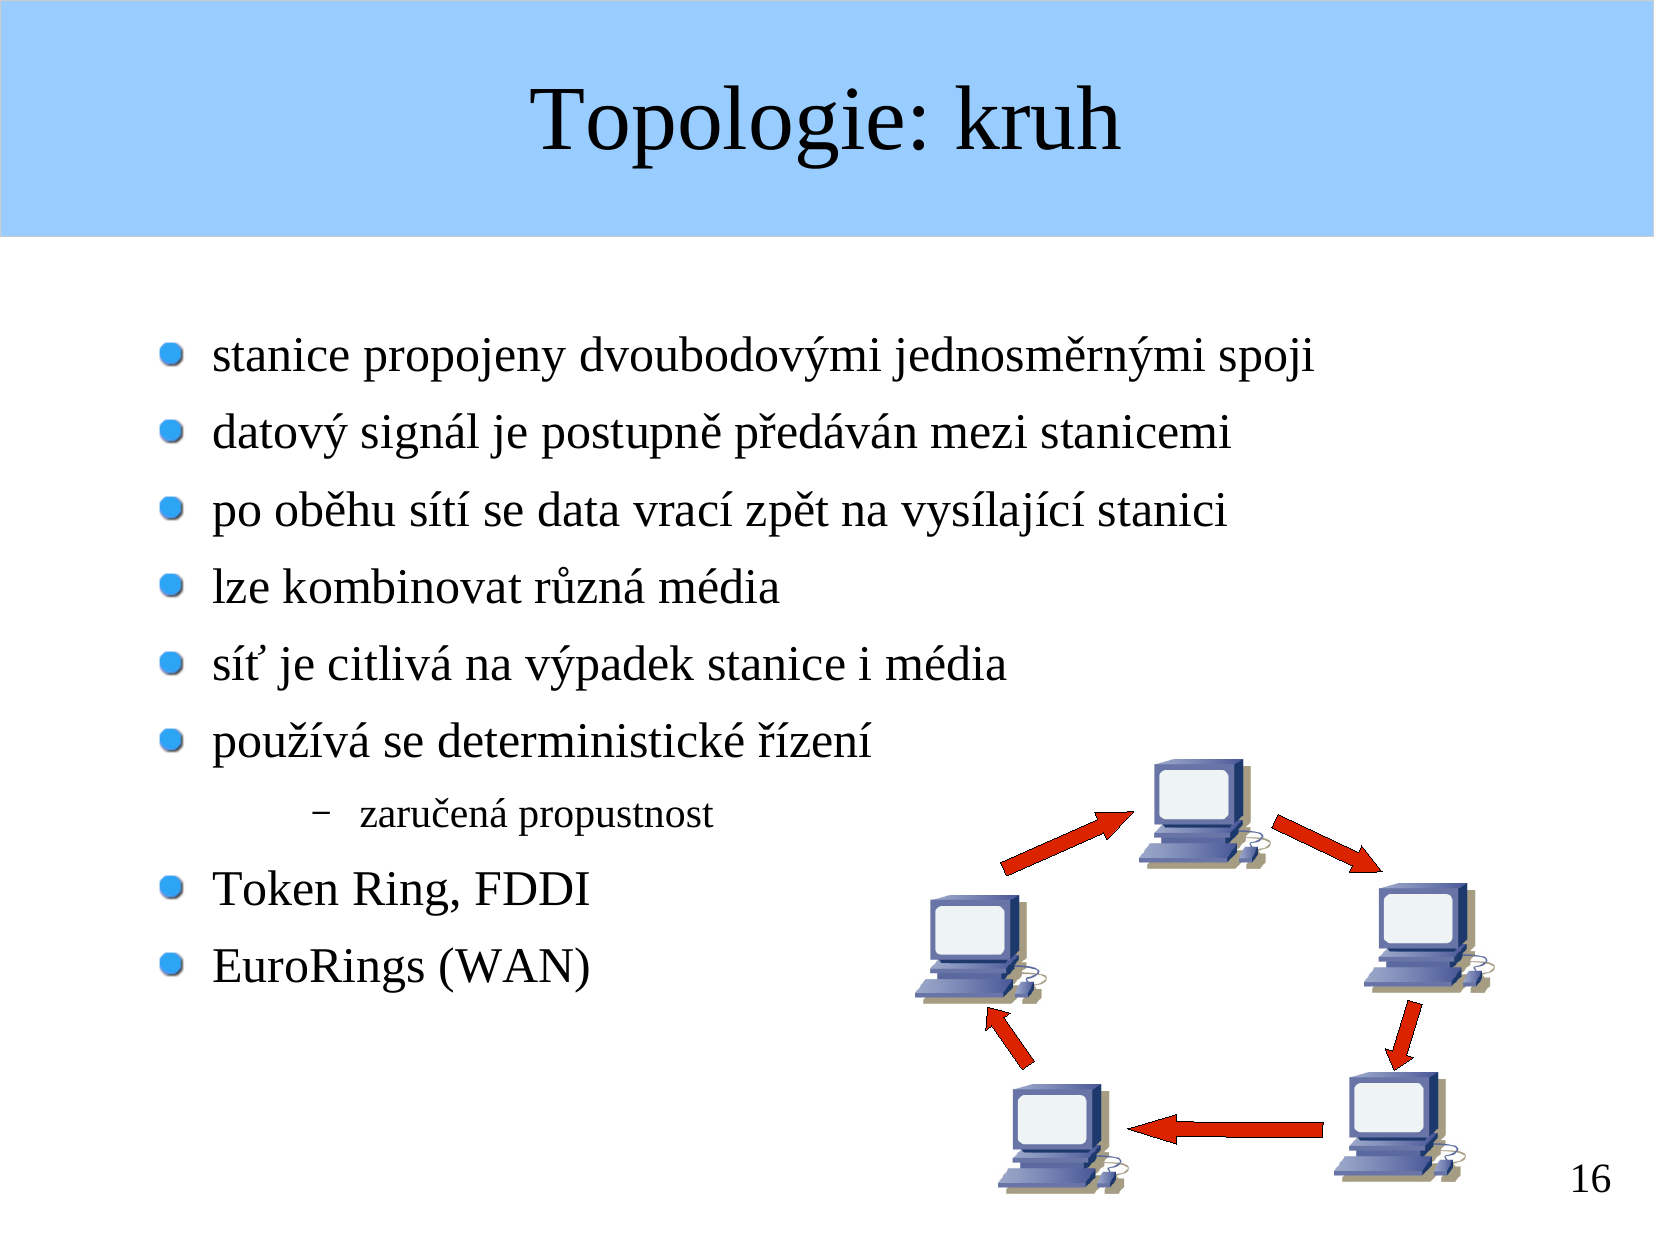

Topologie: kruh
# stanice propojeny dvoubodovými jednosměrnými spoji
datový signál je postupně předáván mezi stanicemi
po oběhu sítí se data vrací zpět na vysílající stanici
lze kombinovat různá média
síť je citlivá na výpadek stanice i média
používá se deterministické řízení
zaručená propustnost
Token Ring, FDDI
EuroRings (WAN)